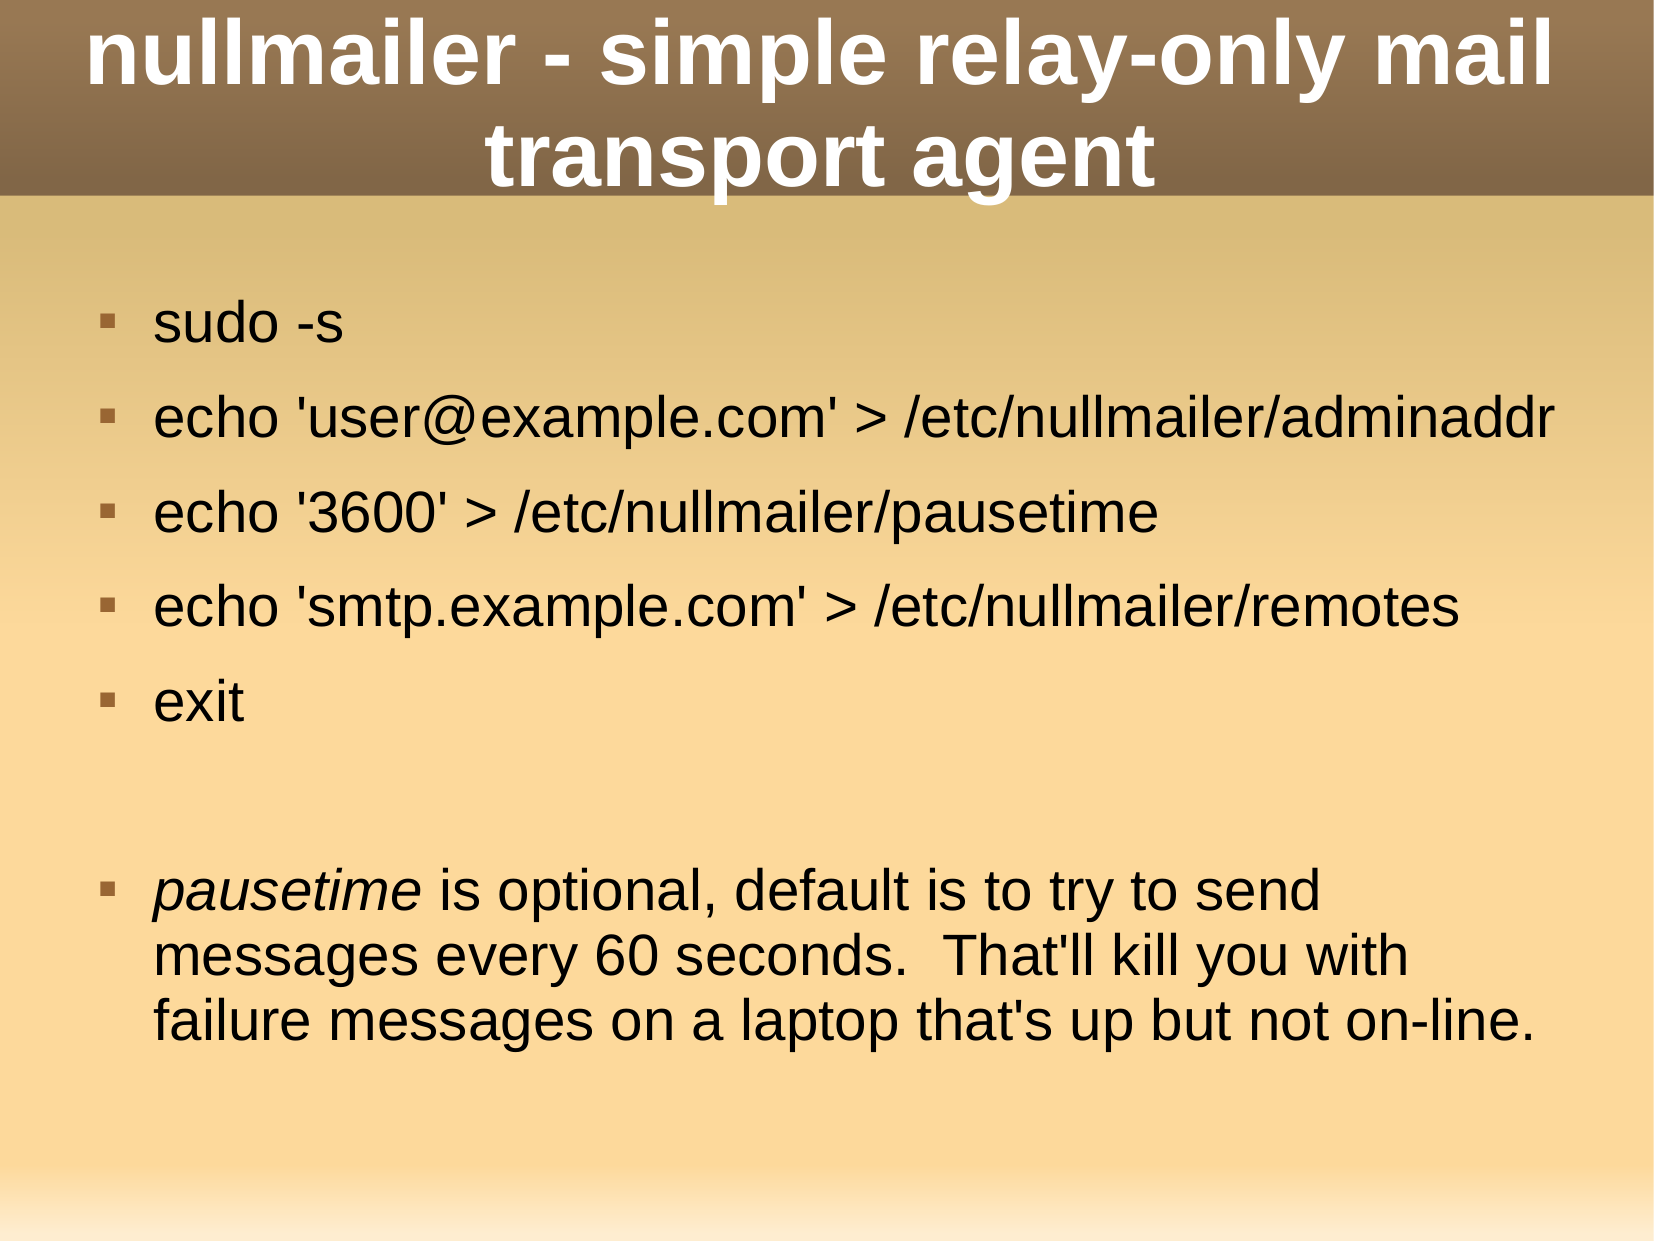

# nullmailer - simple relay-only mail transport agent
sudo -s
echo 'user@example.com' > /etc/nullmailer/adminaddr
echo '3600' > /etc/nullmailer/pausetime
echo 'smtp.example.com' > /etc/nullmailer/remotes
exit
pausetime is optional, default is to try to send messages every 60 seconds. That'll kill you with failure messages on a laptop that's up but not on-line.